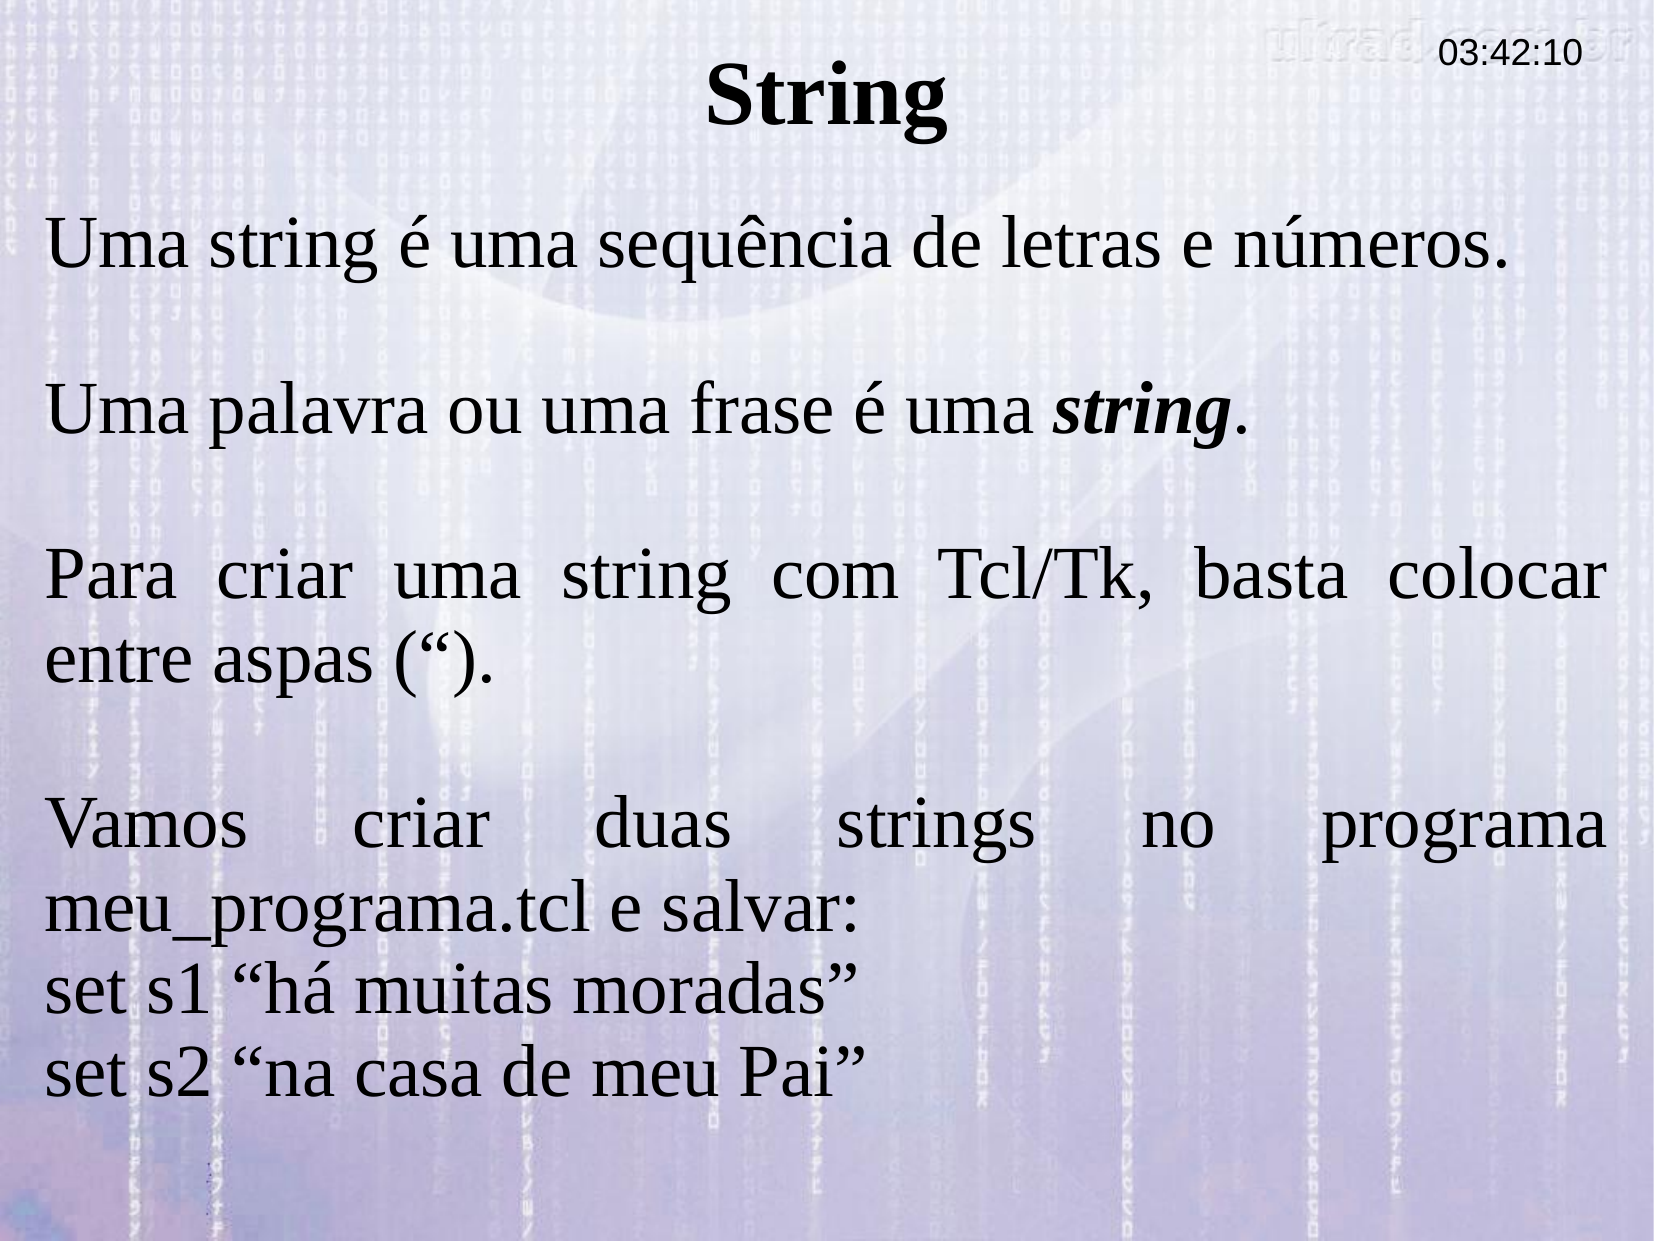

02:23:20
String
Uma string é uma sequência de letras e números.
Uma palavra ou uma frase é uma string.
Para criar uma string com Tcl/Tk, basta colocar entre aspas (“).
Vamos criar duas strings no programa meu_programa.tcl e salvar:
set s1 “há muitas moradas”
set s2 “na casa de meu Pai”